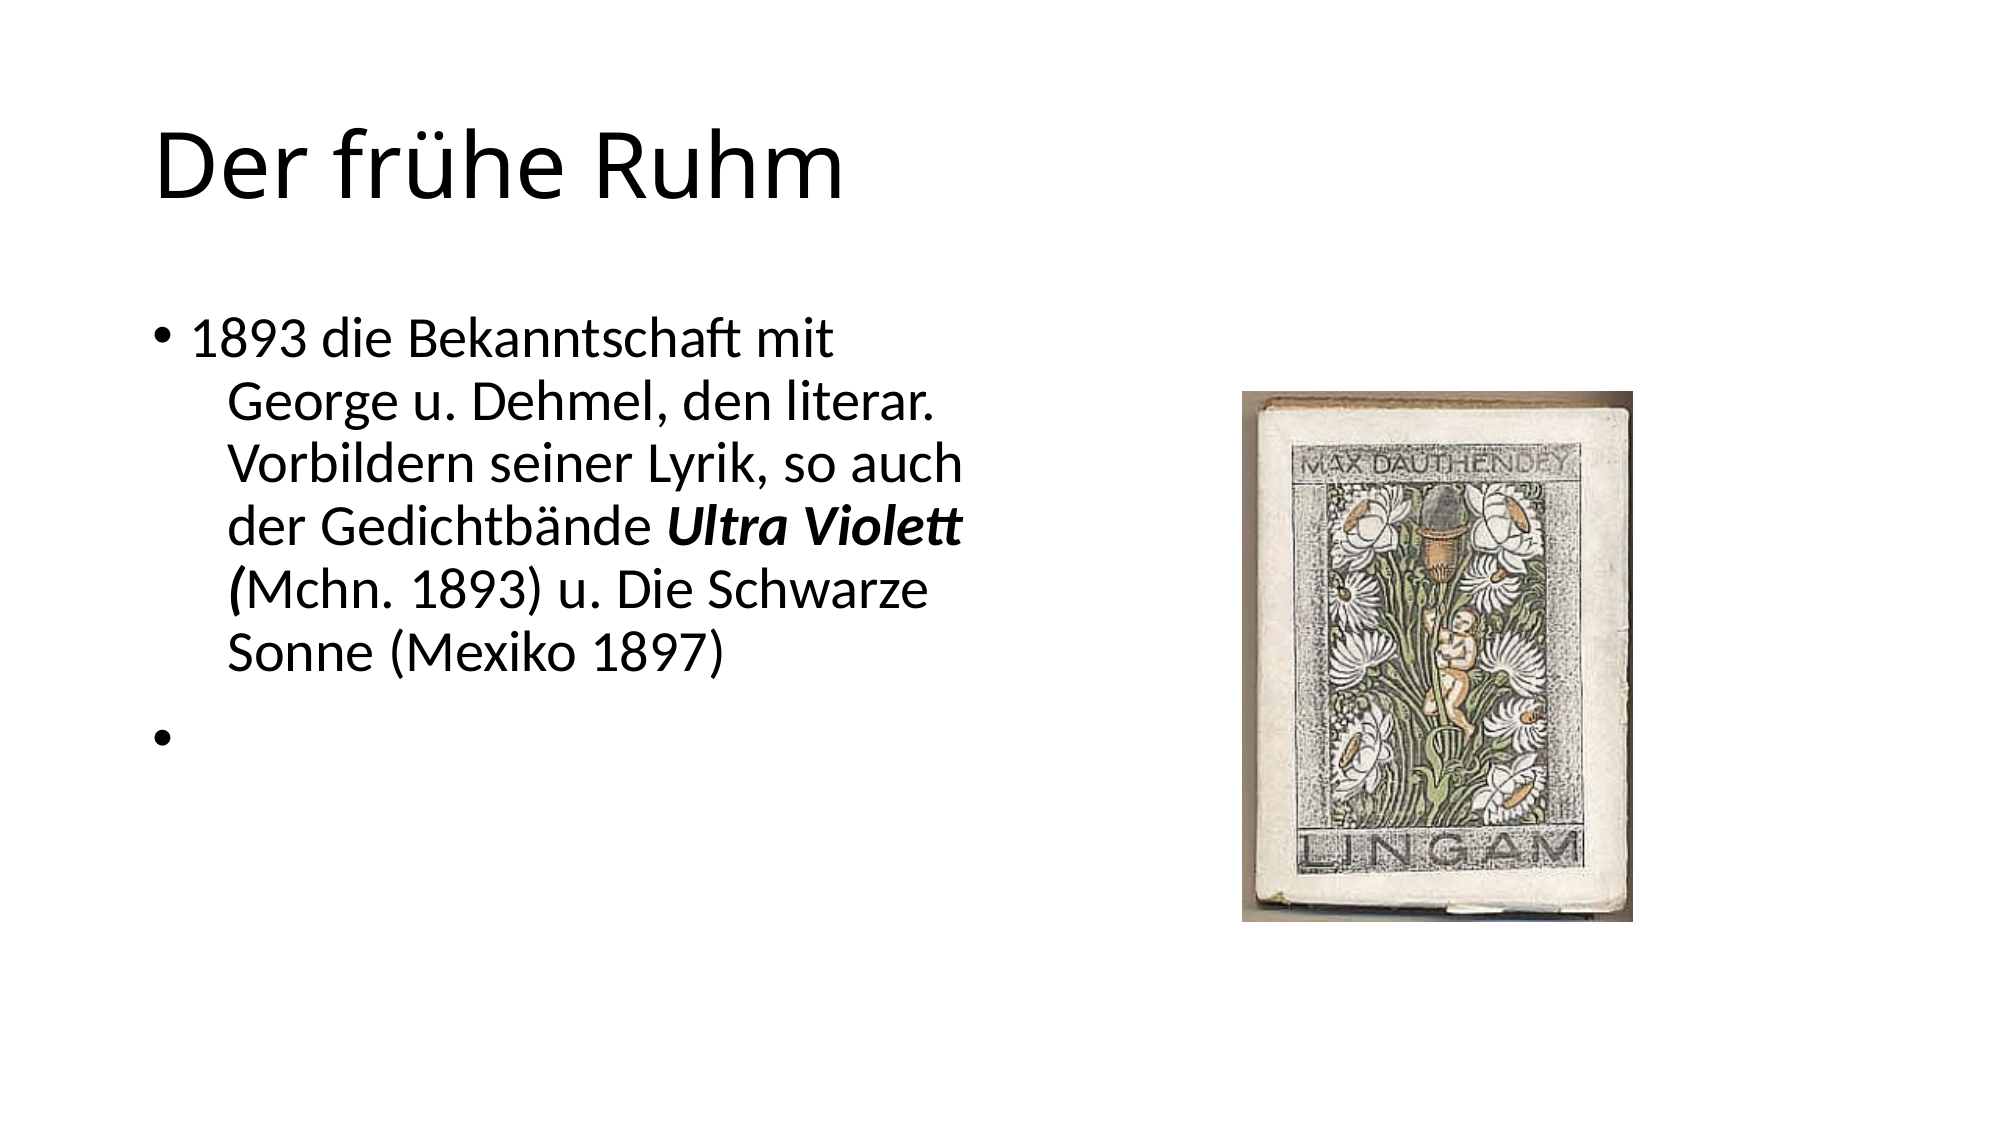

# Der frühe Ruhm
1893 die Bekanntschaft mit George u. Dehmel, den literar. Vorbildern seiner Lyrik, so auch der Gedichtbände Ultra Violett (Mchn. 1893) u. Die Schwarze Sonne (Mexiko 1897)